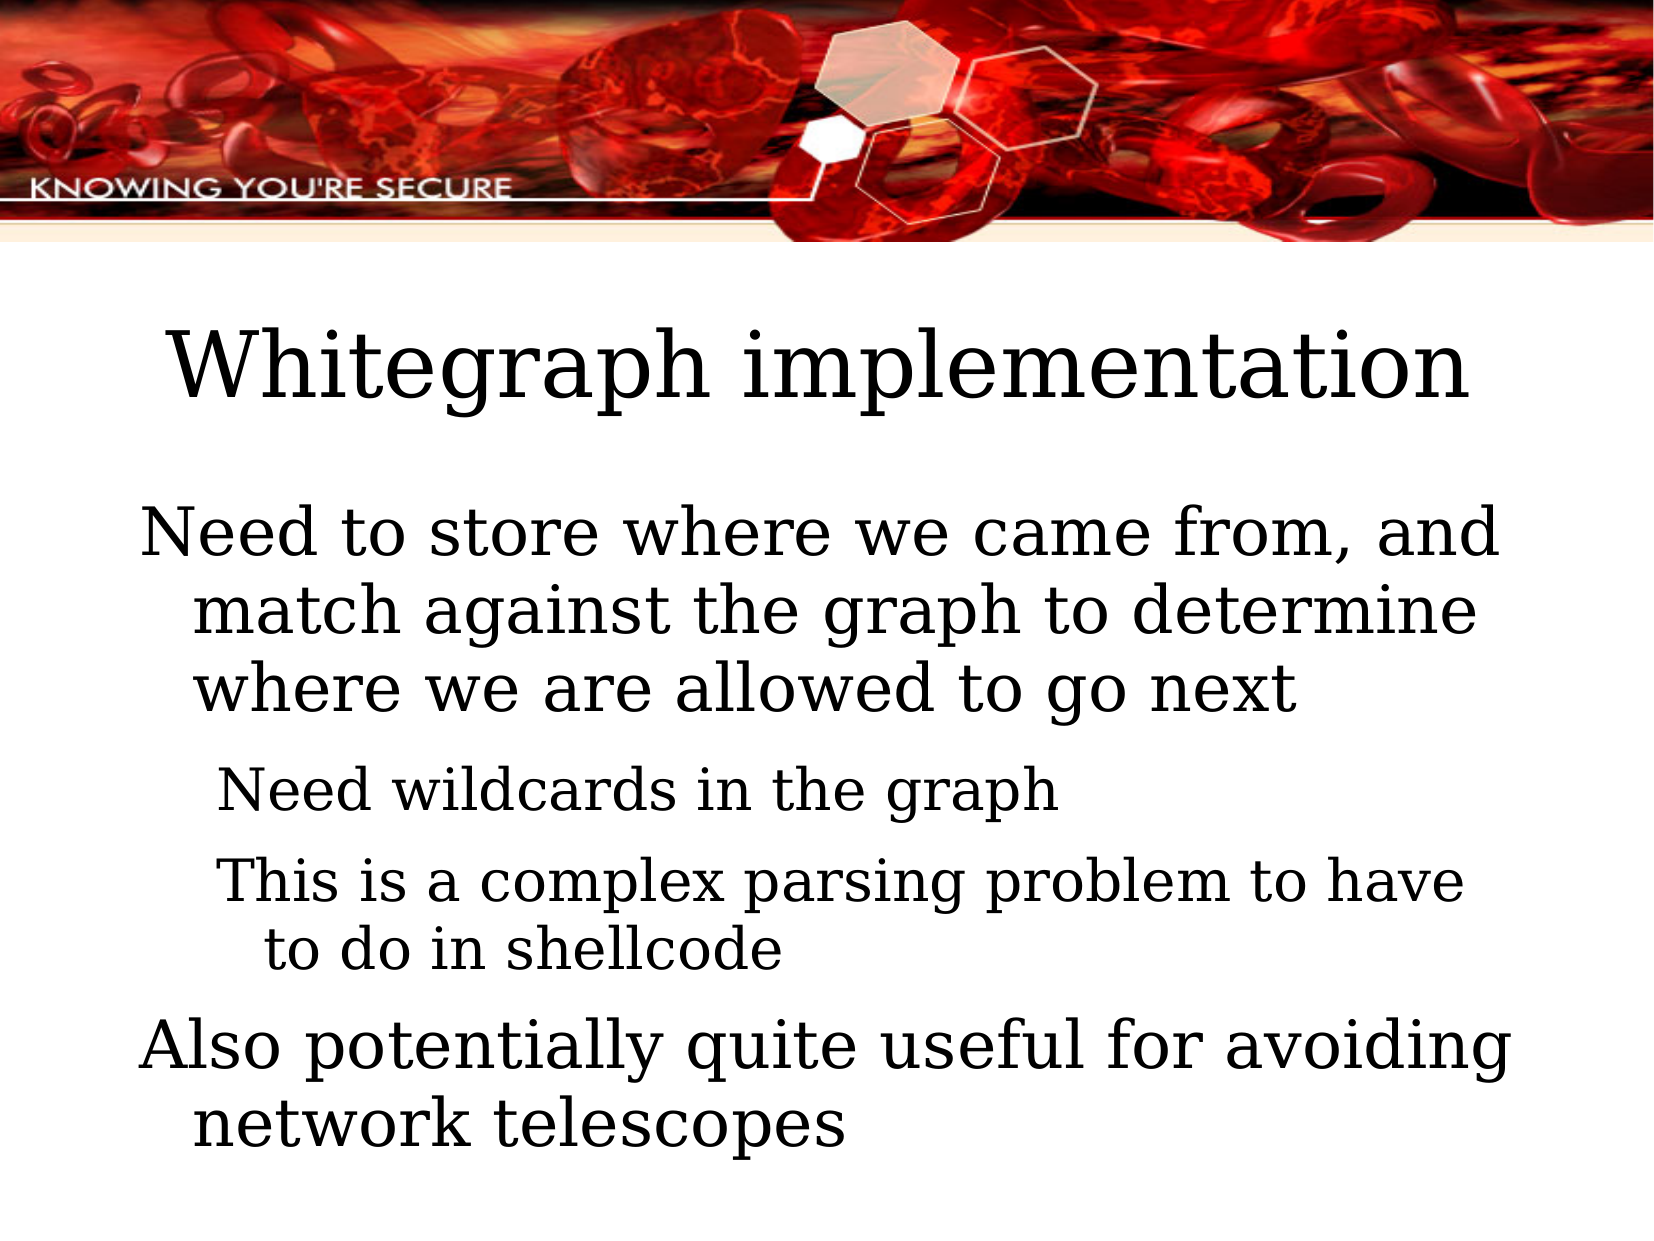

# Whitegraph implementation
Need to store where we came from, and match against the graph to determine where we are allowed to go next
Need wildcards in the graph
This is a complex parsing problem to have to do in shellcode
Also potentially quite useful for avoiding network telescopes